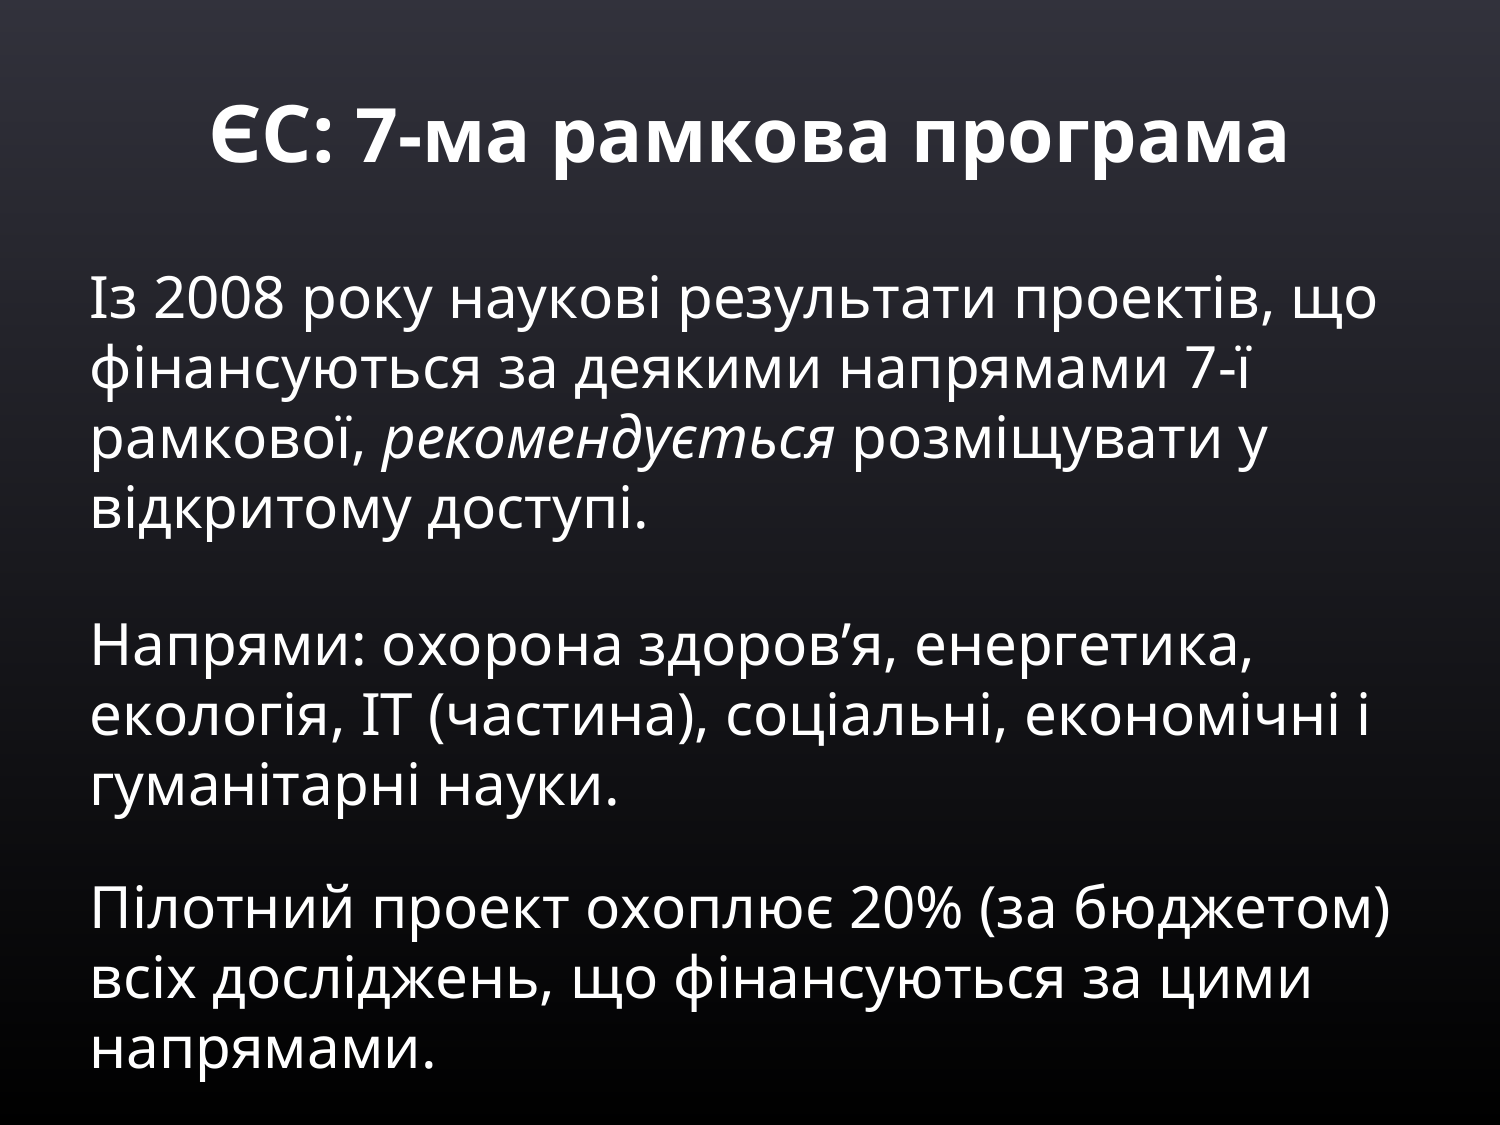

# ЄС: 7-ма рамкова програма
Із 2008 року наукові результати проектів, що фінансуються за деякими напрямами 7-ї рамкової, рекомендується розміщувати у відкритому доступі.
Напрями: охорона здоров’я, енергетика, екологія, ІТ (частина), соціальні, економічні і гуманітарні науки.
Пілотний проект охоплює 20% (за бюджетом) всіх досліджень, що фінансуються за цими напрямами.